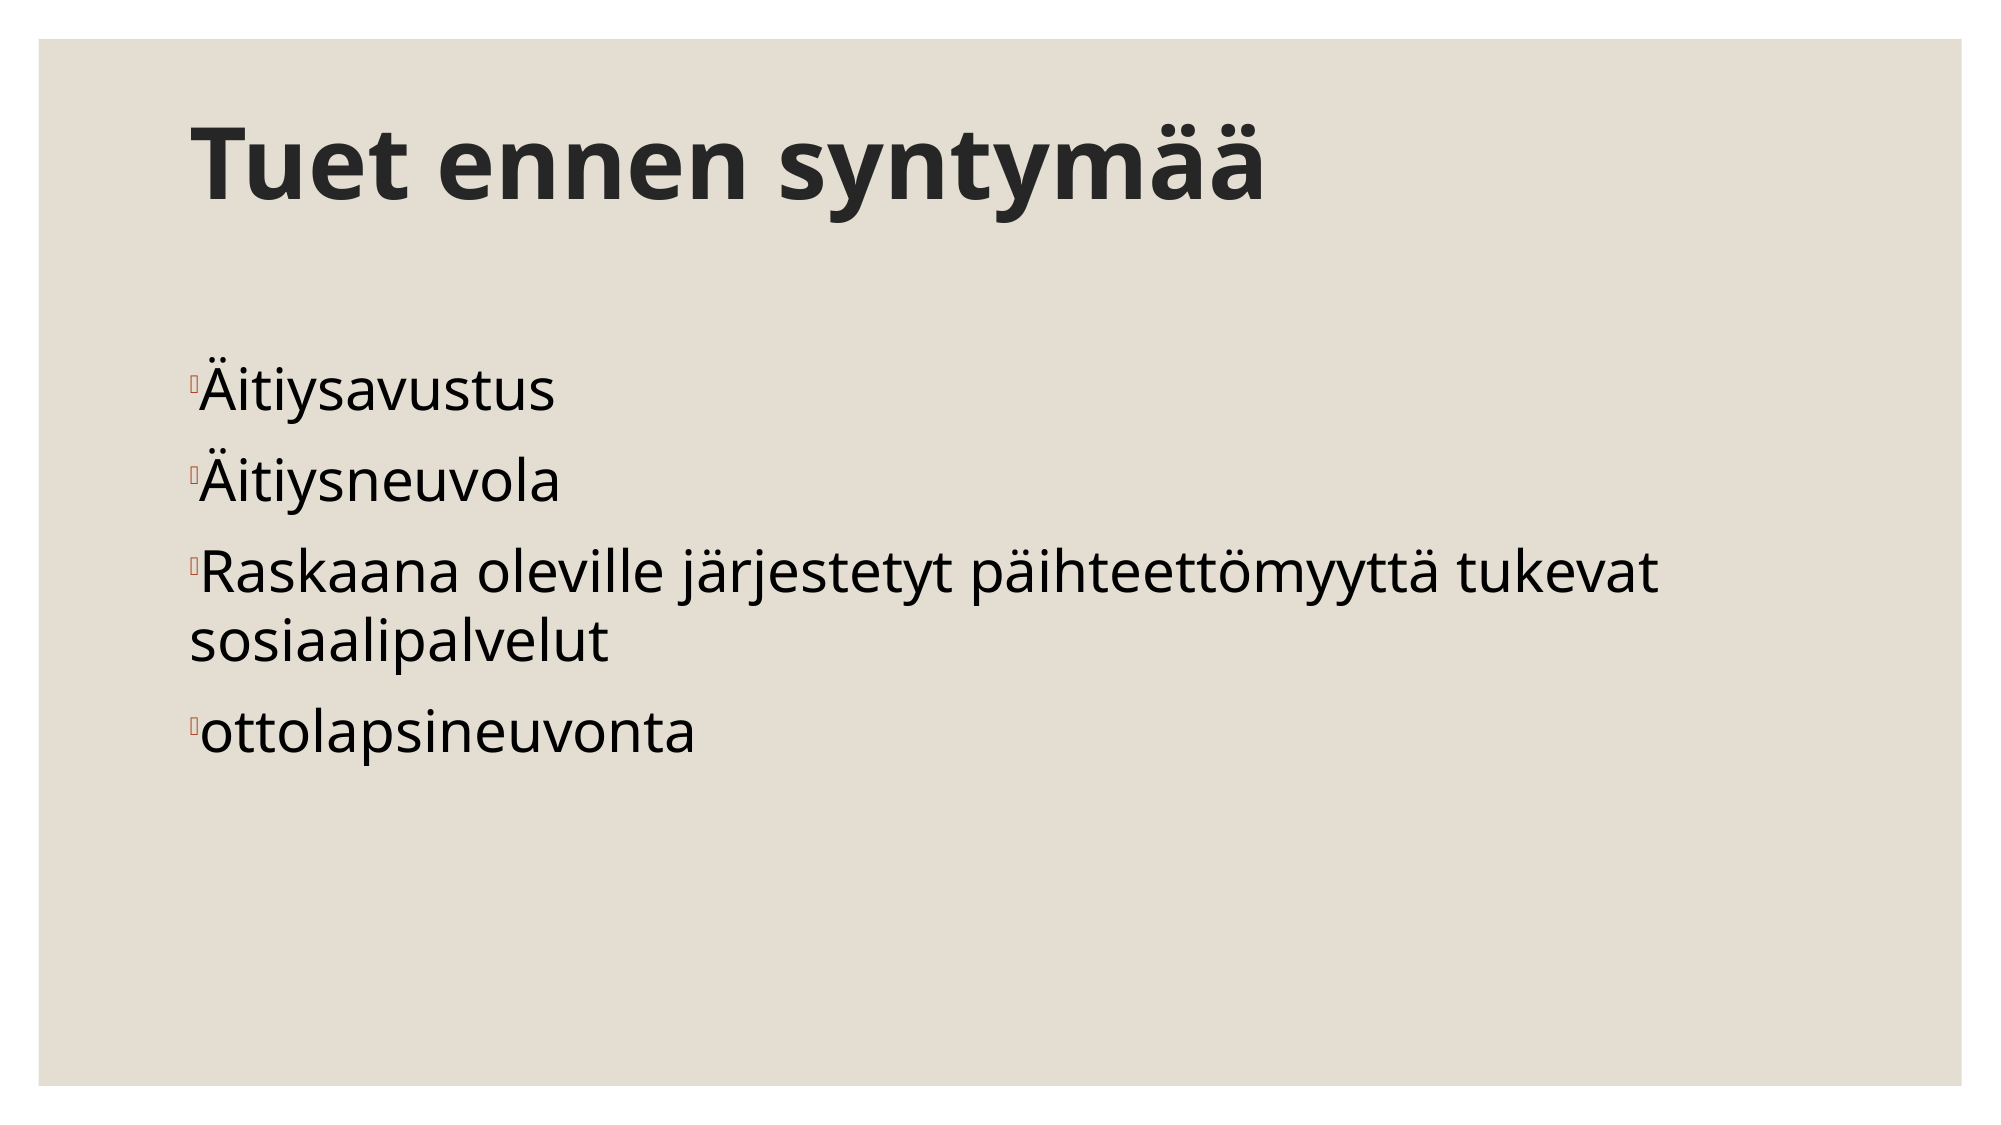

# Tuet ennen syntymää
Äitiysavustus
Äitiysneuvola
Raskaana oleville järjestetyt päihteettömyyttä tukevat sosiaalipalvelut
ottolapsineuvonta